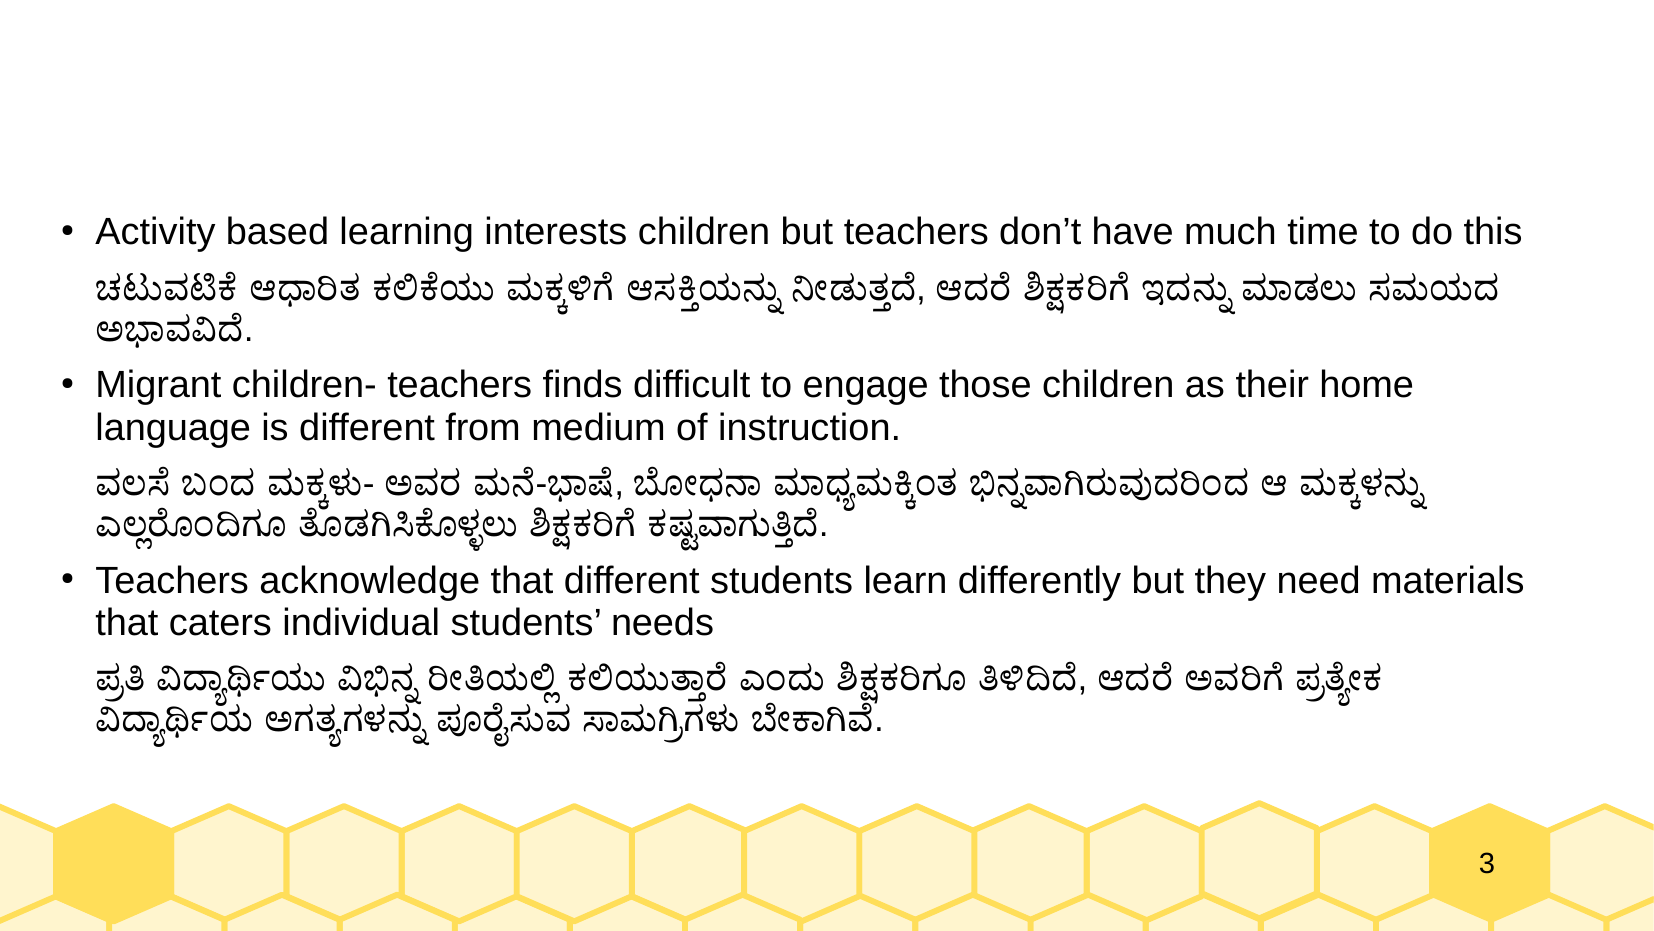

# Activity based learning interests children but teachers don’t have much time to do this
ಚಟುವಟಿಕೆ ಆಧಾರಿತ ಕಲಿಕೆಯು ಮಕ್ಕಳಿಗೆ ಆಸಕ್ತಿಯನ್ನು ನೀಡುತ್ತದೆ, ಆದರೆ ಶಿಕ್ಷಕರಿಗೆ ಇದನ್ನು ಮಾಡಲು ಸಮಯದ ಅಭಾವವಿದೆ.
Migrant children- teachers finds difficult to engage those children as their home language is different from medium of instruction.
ವಲಸೆ ಬಂದ ಮಕ್ಕಳು- ಅವರ ಮನೆ-ಭಾಷೆ, ಬೋಧನಾ ಮಾಧ್ಯಮಕ್ಕಿಂತ ಭಿನ್ನವಾಗಿರುವುದರಿಂದ ಆ ಮಕ್ಕಳನ್ನು ಎಲ್ಲರೊಂದಿಗೂ ತೊಡಗಿಸಿಕೊಳ್ಳಲು ಶಿಕ್ಷಕರಿಗೆ ಕಷ್ಟವಾಗುತ್ತಿದೆ.
Teachers acknowledge that different students learn differently but they need materials that caters individual students’ needs
ಪ್ರತಿ ವಿದ್ಯಾರ್ಥಿಯು ವಿಭಿನ್ನ ರೀತಿಯಲ್ಲಿ ಕಲಿಯುತ್ತಾರೆ ಎಂದು ಶಿಕ್ಷಕರಿಗೂ ತಿಳಿದಿದೆ, ಆದರೆ ಅವರಿಗೆ ಪ್ರತ್ಯೇಕ ವಿದ್ಯಾರ್ಥಿಯ ಅಗತ್ಯಗಳನ್ನು ಪೂರೈಸುವ ಸಾಮಗ್ರಿಗಳು ಬೇಕಾಗಿವೆ.